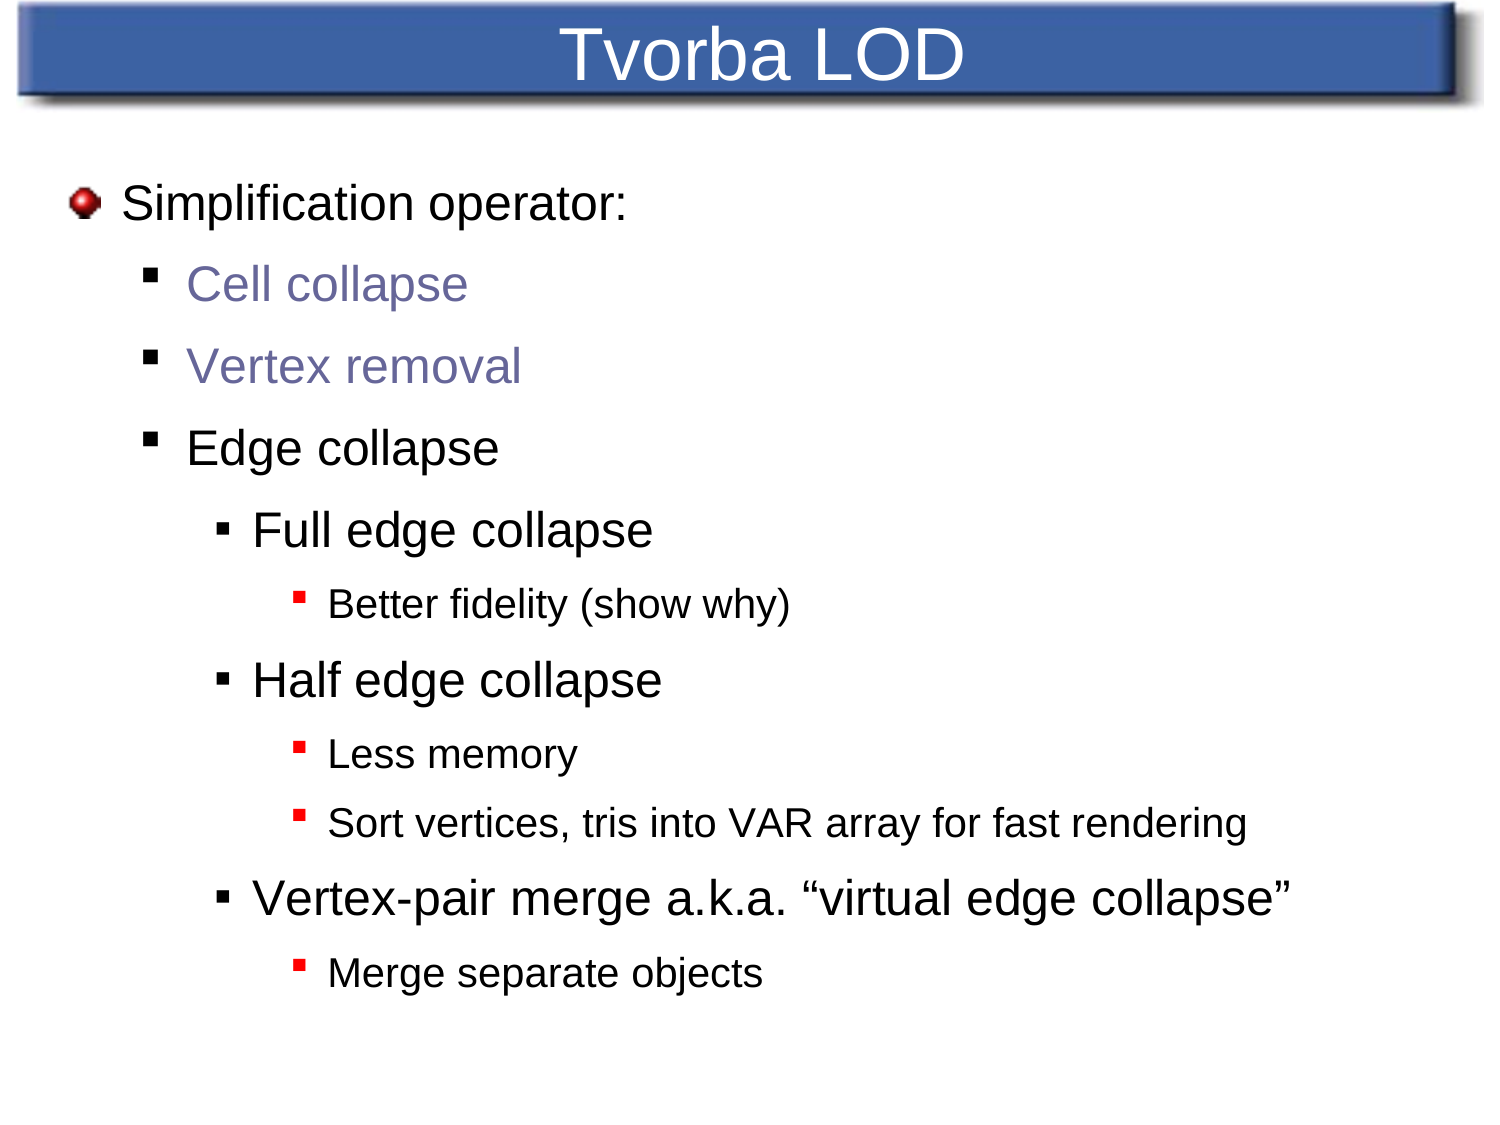

# Tvorba LOD
Simplification operator:
Cell collapse
Vertex removal
Edge collapse
Full edge collapse
Better fidelity (show why)
Half edge collapse
Less memory
Sort vertices, tris into VAR array for fast rendering
Vertex-pair merge a.k.a. “virtual edge collapse”
Merge separate objects